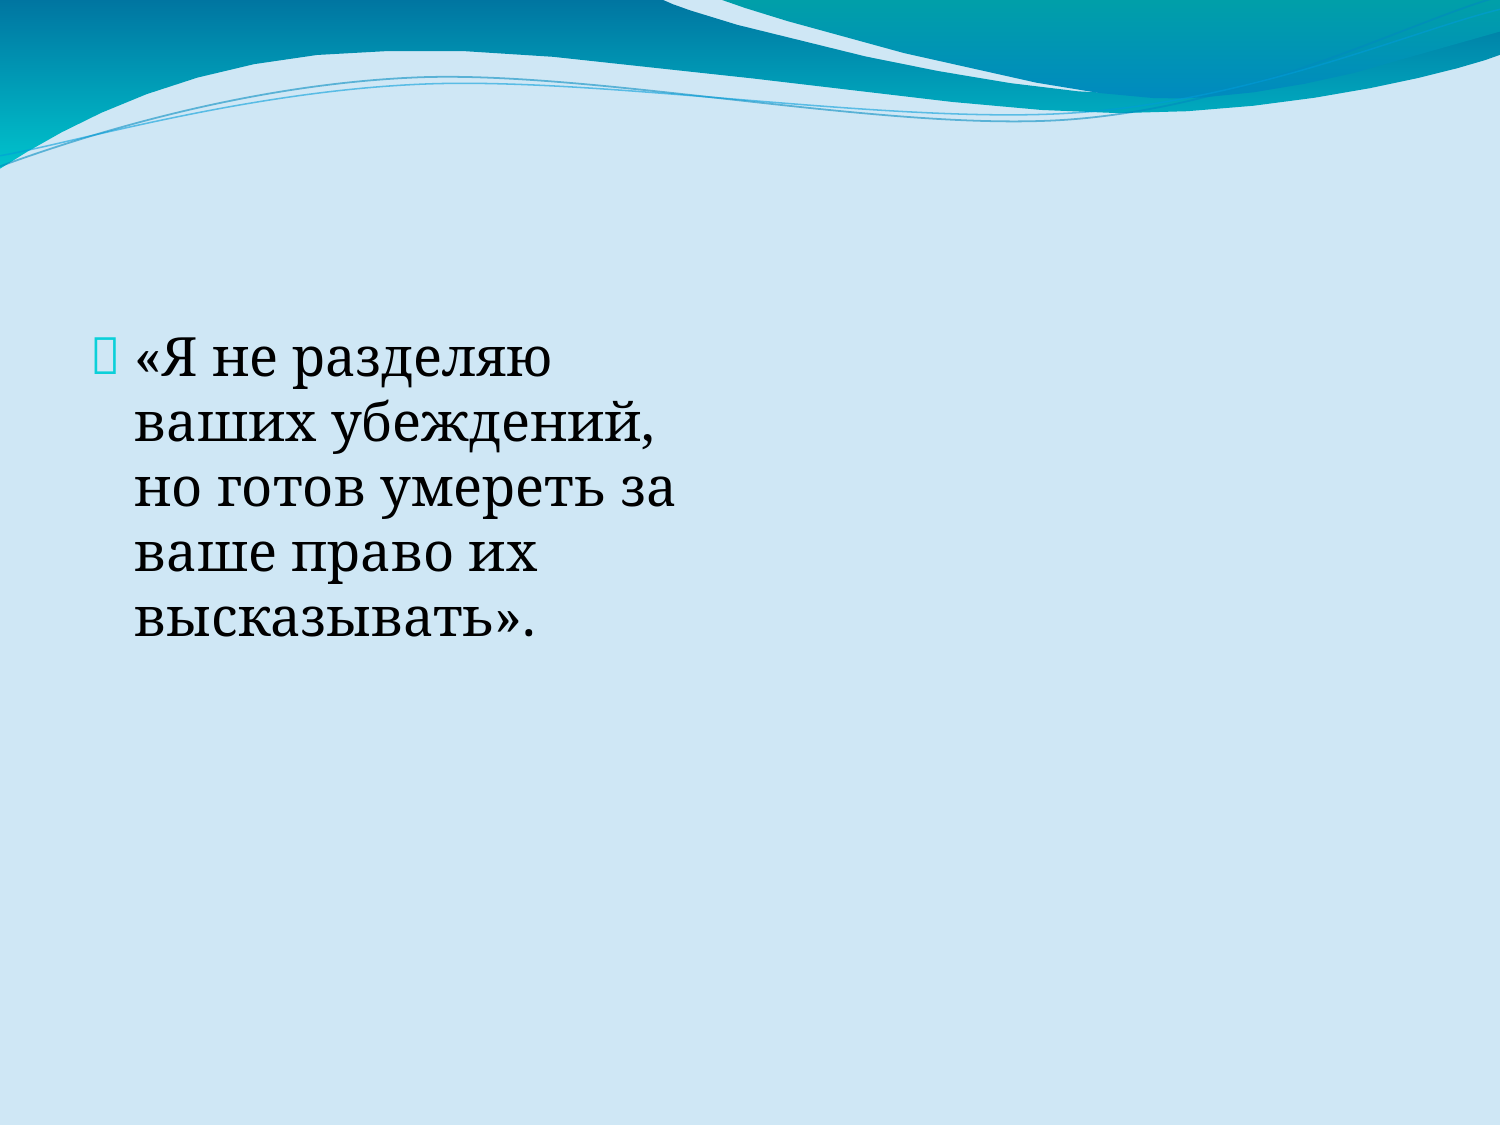

#
«Я не разделяю ваших убеждений, но готов умереть за ваше право их высказывать».